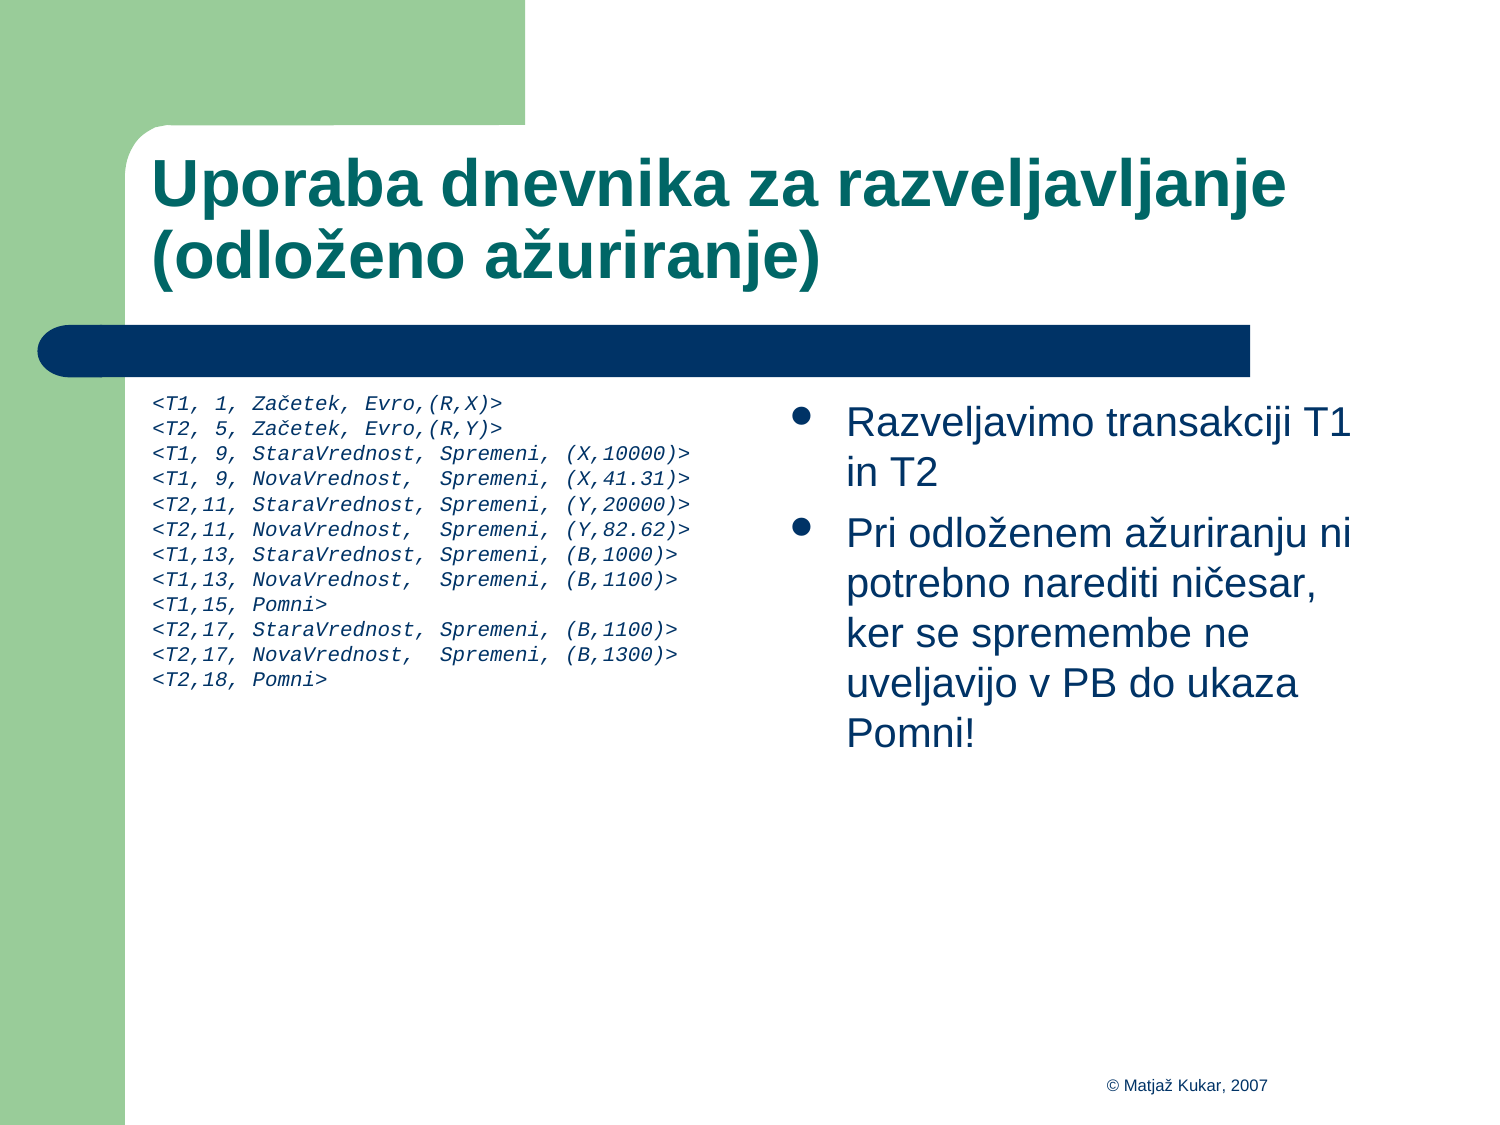

# Uporaba dnevnika za razveljavljanje (odloženo ažuriranje)
<T1, 1, Začetek, Evro,(R,X)>
<T2, 5, Začetek, Evro,(R,Y)>
<T1, 9, StaraVrednost, Spremeni, (X,10000)>
<T1, 9, NovaVrednost, Spremeni, (X,41.31)>
<T2,11, StaraVrednost, Spremeni, (Y,20000)>
<T2,11, NovaVrednost, Spremeni, (Y,82.62)>
<T1,13, StaraVrednost, Spremeni, (B,1000)>
<T1,13, NovaVrednost, Spremeni, (B,1100)>
<T1,15, Pomni>
<T2,17, StaraVrednost, Spremeni, (B,1100)>
<T2,17, NovaVrednost, Spremeni, (B,1300)>
<T2,18, Pomni>
Razveljavimo transakciji T1 in T2
Pri odloženem ažuriranju ni potrebno narediti ničesar, ker se spremembe ne uveljavijo v PB do ukaza Pomni!
© Matjaž Kukar, 2007